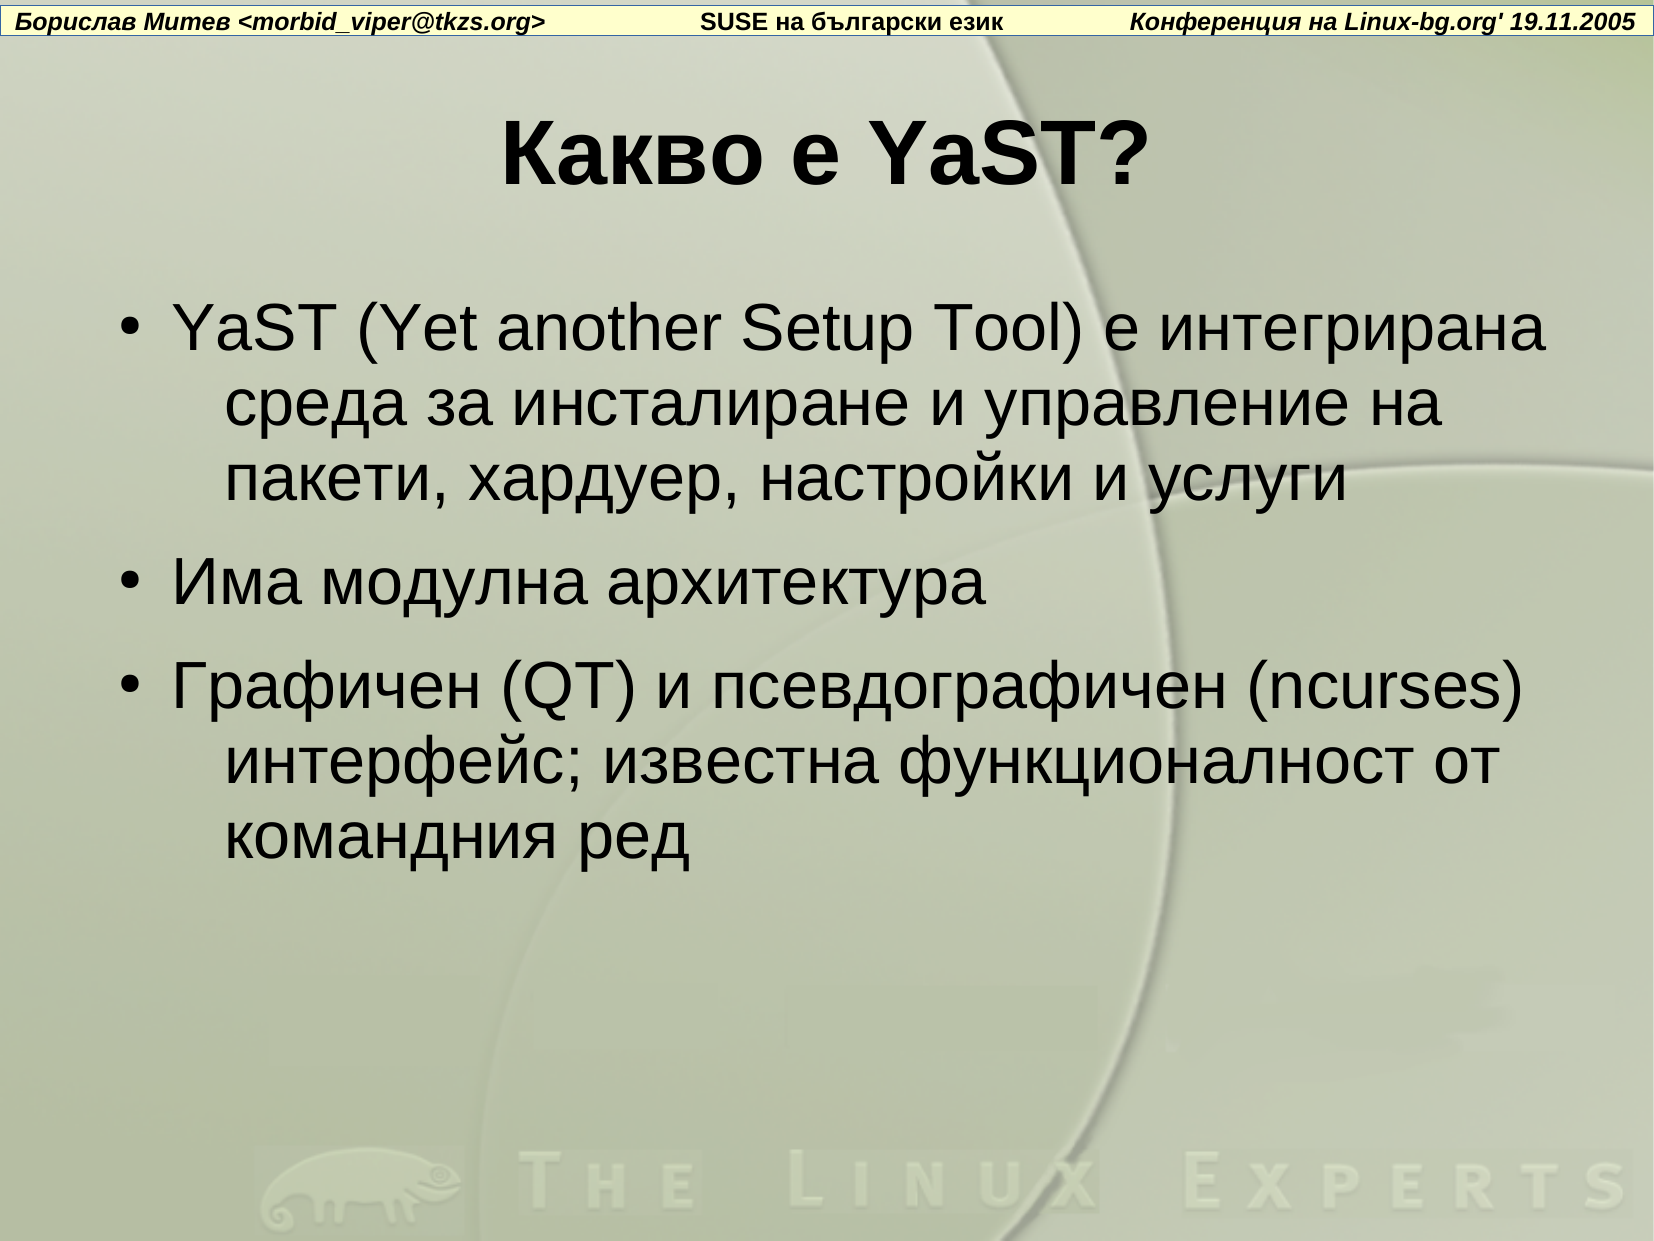

# Какво е YaST?
YaST (Yet another Setup Tool) е интегрирана среда за инсталиране и управление на пакети, хардуер, настройки и услуги
Има модулна архитектура
Графичен (QT) и псевдографичен (ncurses) интерфейс; известна функционалност от командния ред